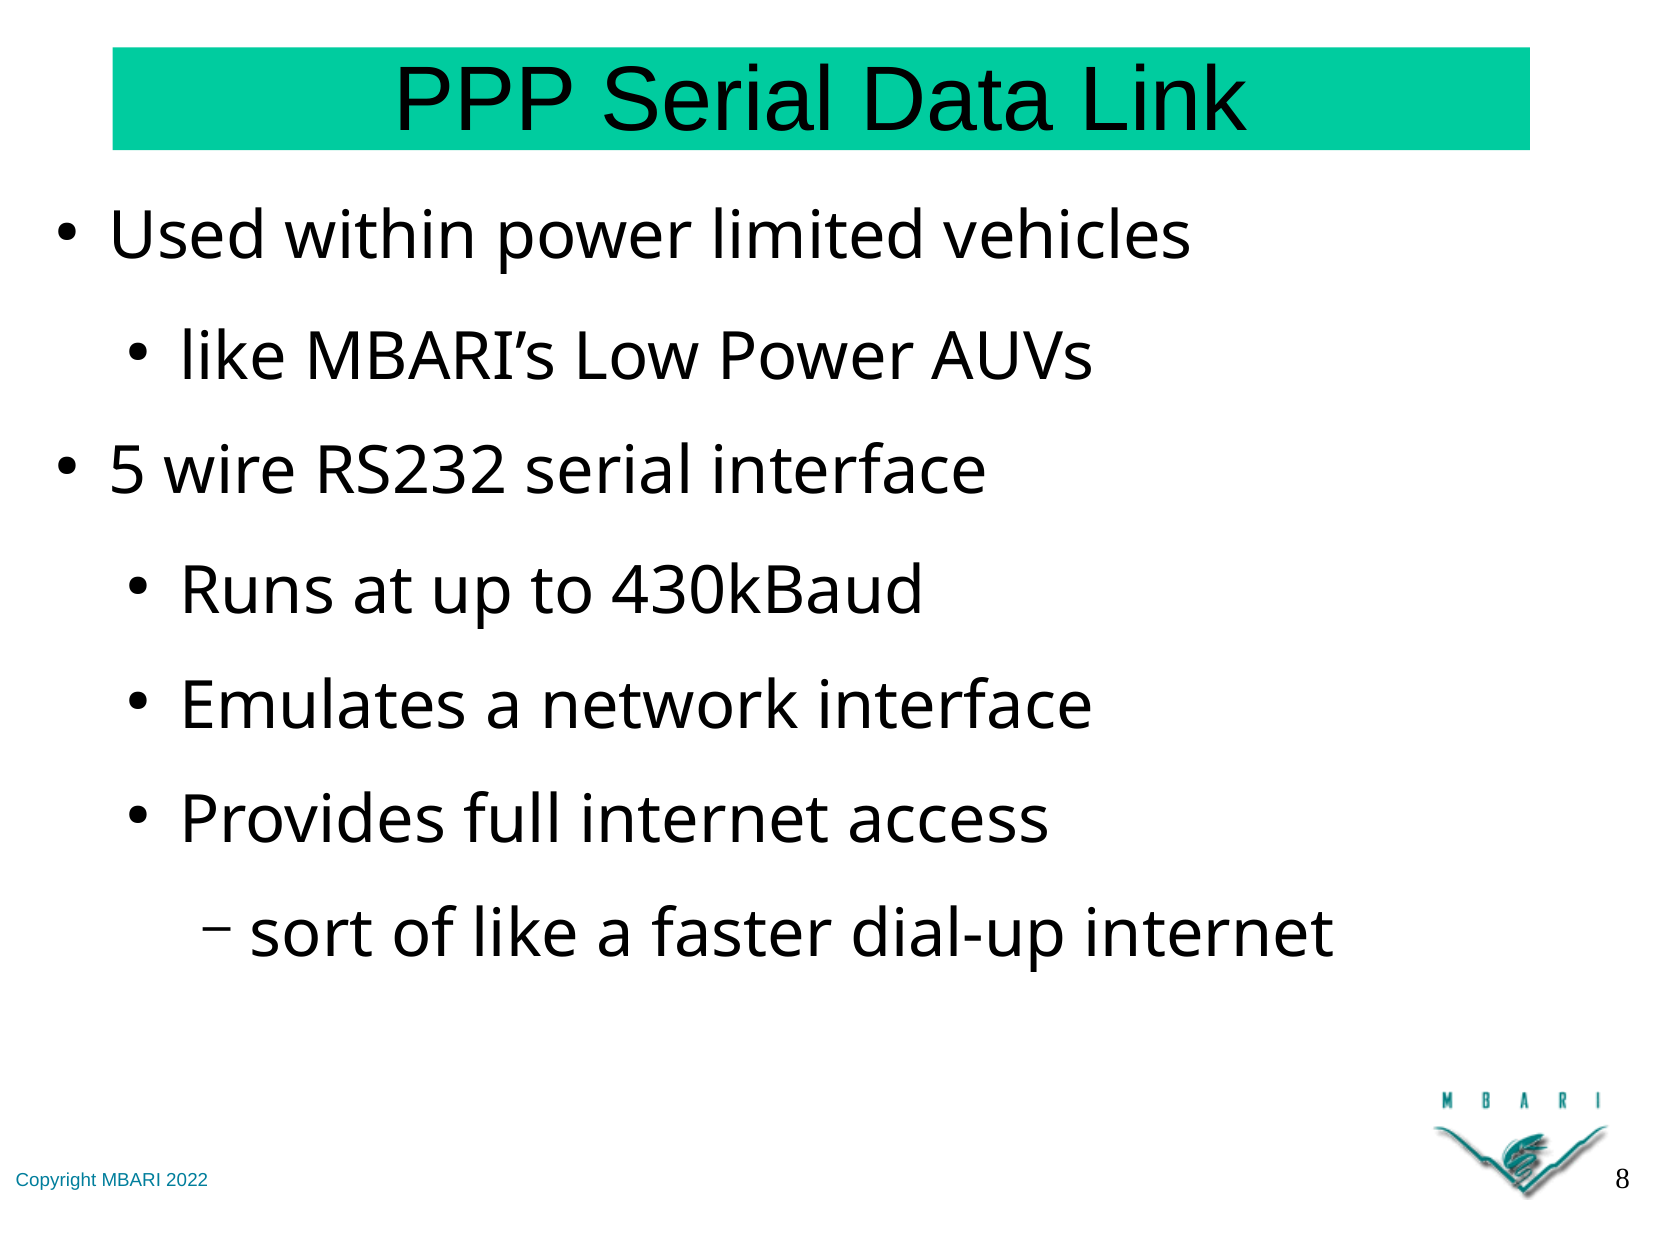

# PPP Serial Data Link
Used within power limited vehicles
like MBARI’s Low Power AUVs
5 wire RS232 serial interface
Runs at up to 430kBaud
Emulates a network interface
Provides full internet access
sort of like a faster dial-up internet